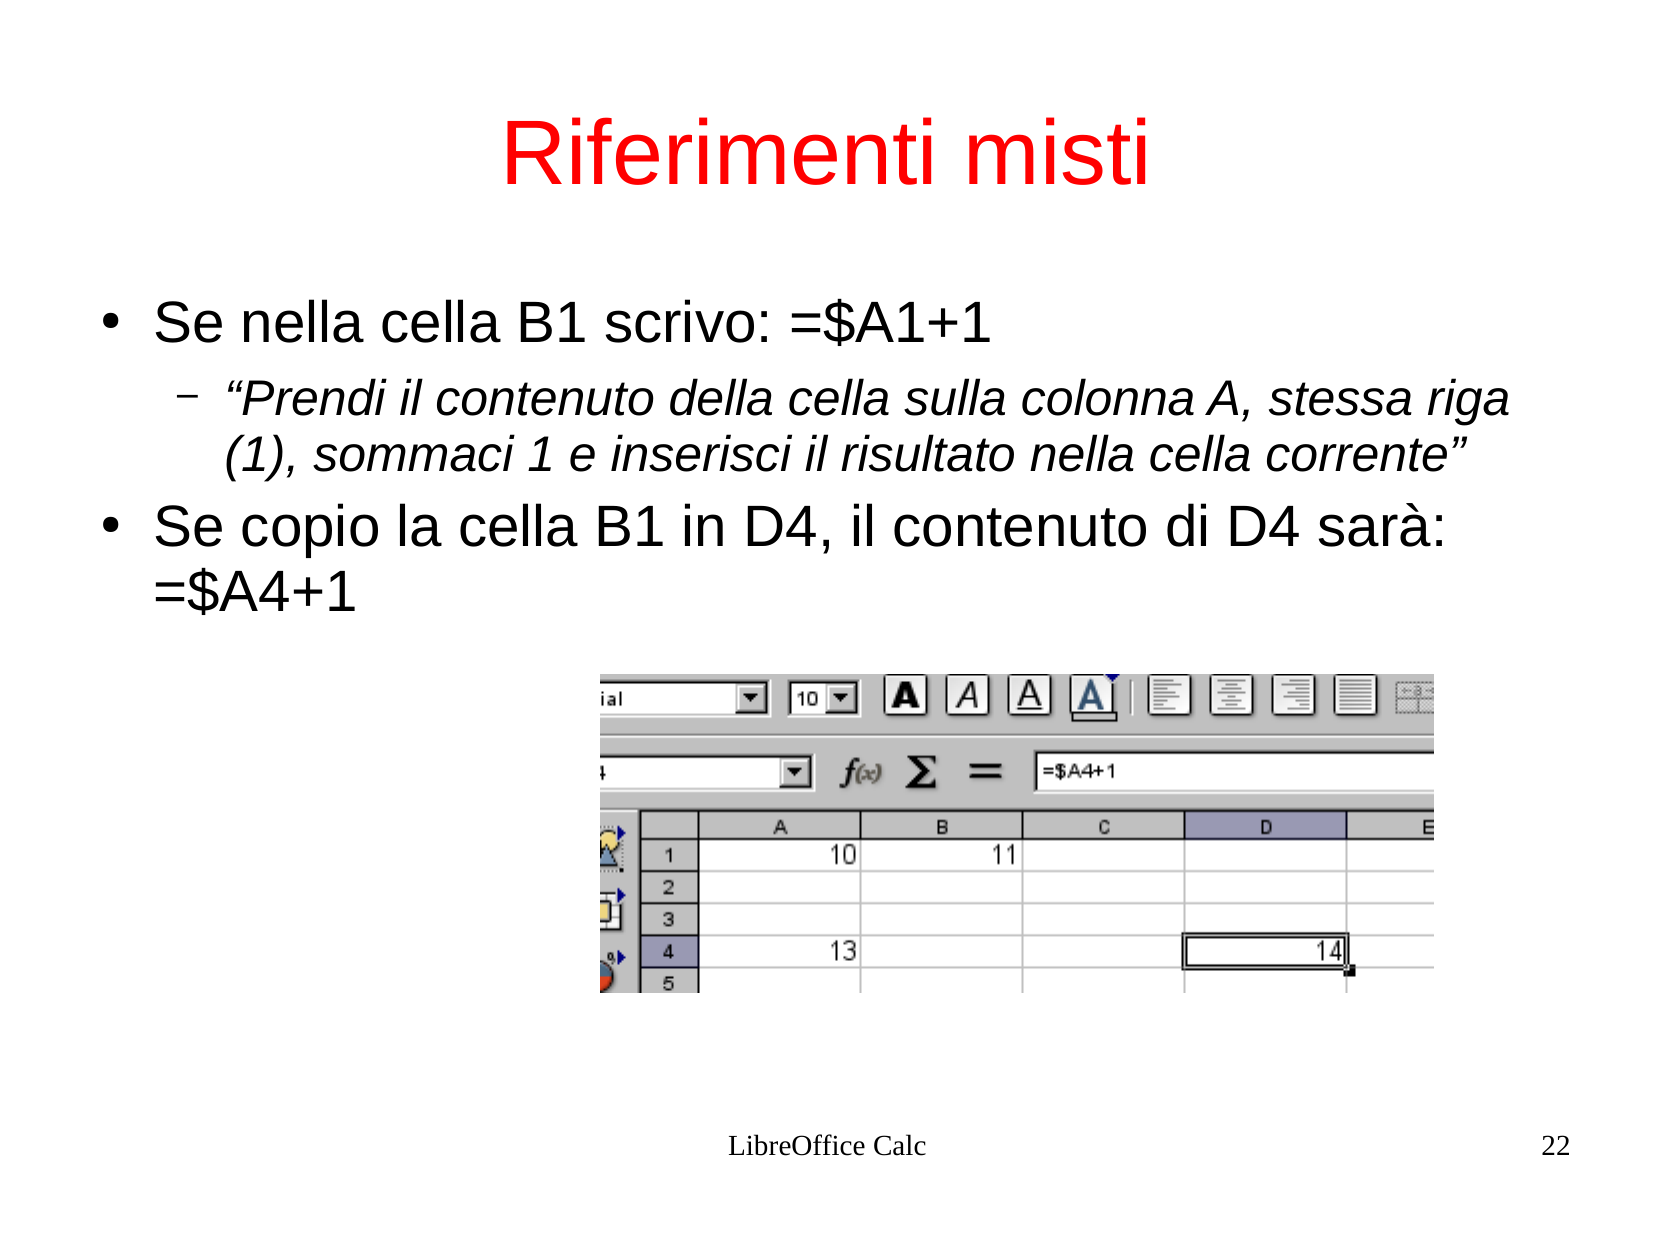

# Riferimenti misti
Se nella cella B1 scrivo: =$A1+1
“Prendi il contenuto della cella sulla colonna A, stessa riga (1), sommaci 1 e inserisci il risultato nella cella corrente”
Se copio la cella B1 in D4, il contenuto di D4 sarà: =$A4+1
LibreOffice Calc
22